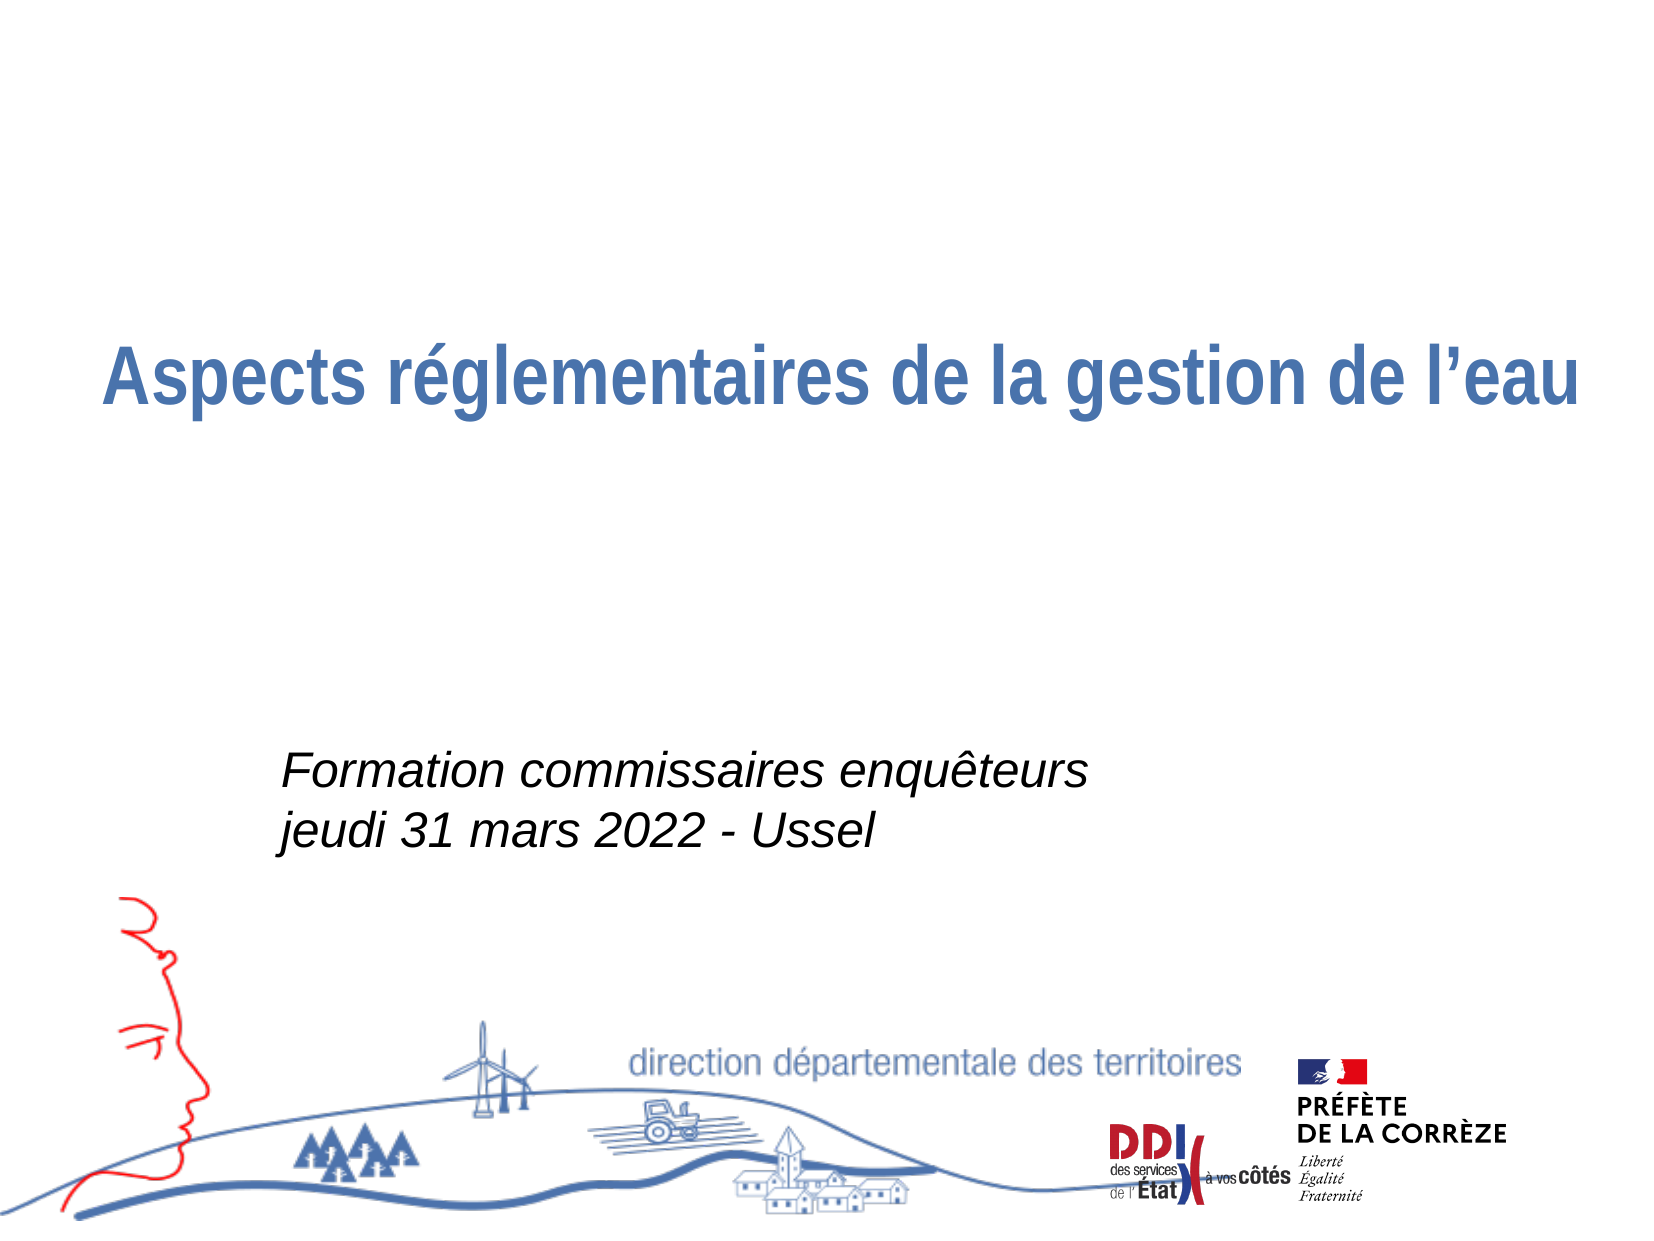

Aspects réglementaires de la gestion de l’eau
# Formation commissaires enquêteurs
jeudi 31 mars 2022 - Ussel